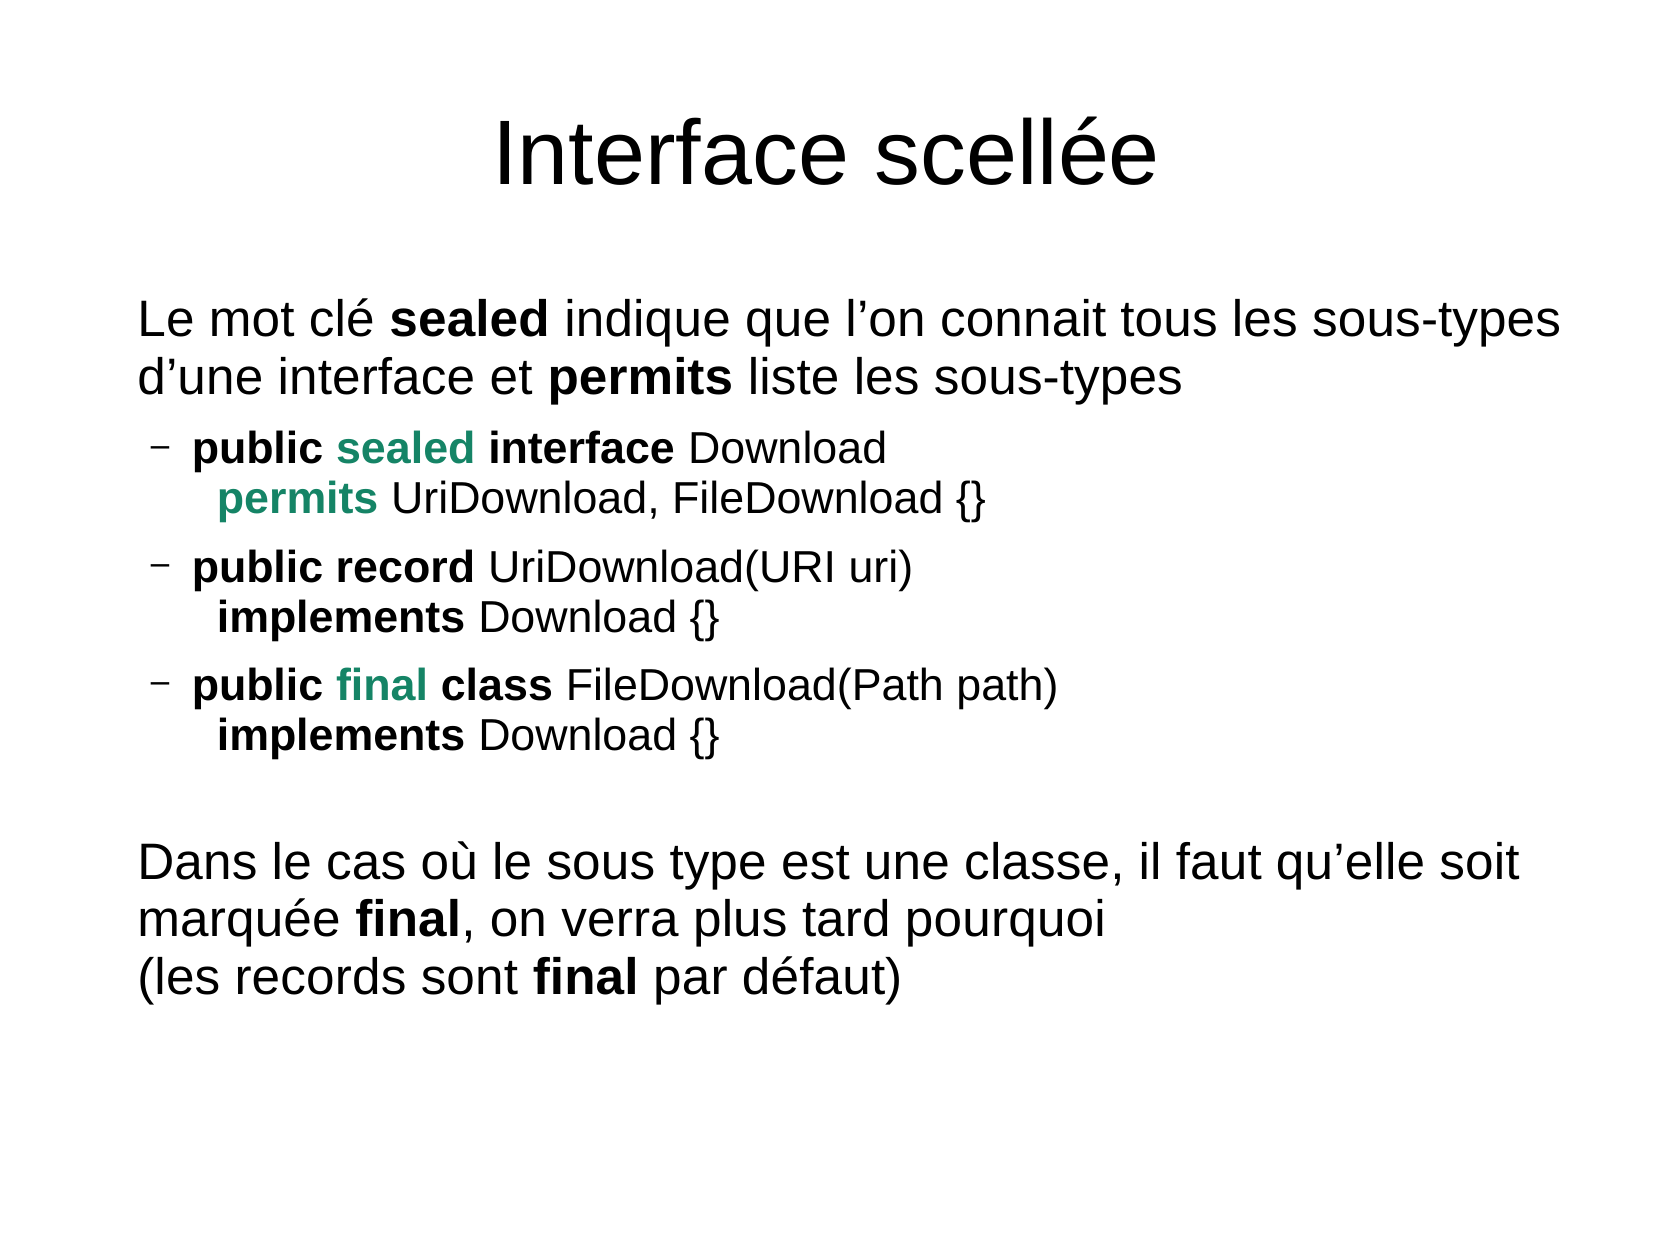

# Interface scellée
Le mot clé sealed indique que l’on connait tous les sous-types d’une interface et permits liste les sous-types
public sealed interface Download
 permits UriDownload, FileDownload {}
public record UriDownload(URI uri)
 implements Download {}
public final class FileDownload(Path path)
 implements Download {}
Dans le cas où le sous type est une classe, il faut qu’elle soit marquée final, on verra plus tard pourquoi
(les records sont final par défaut)